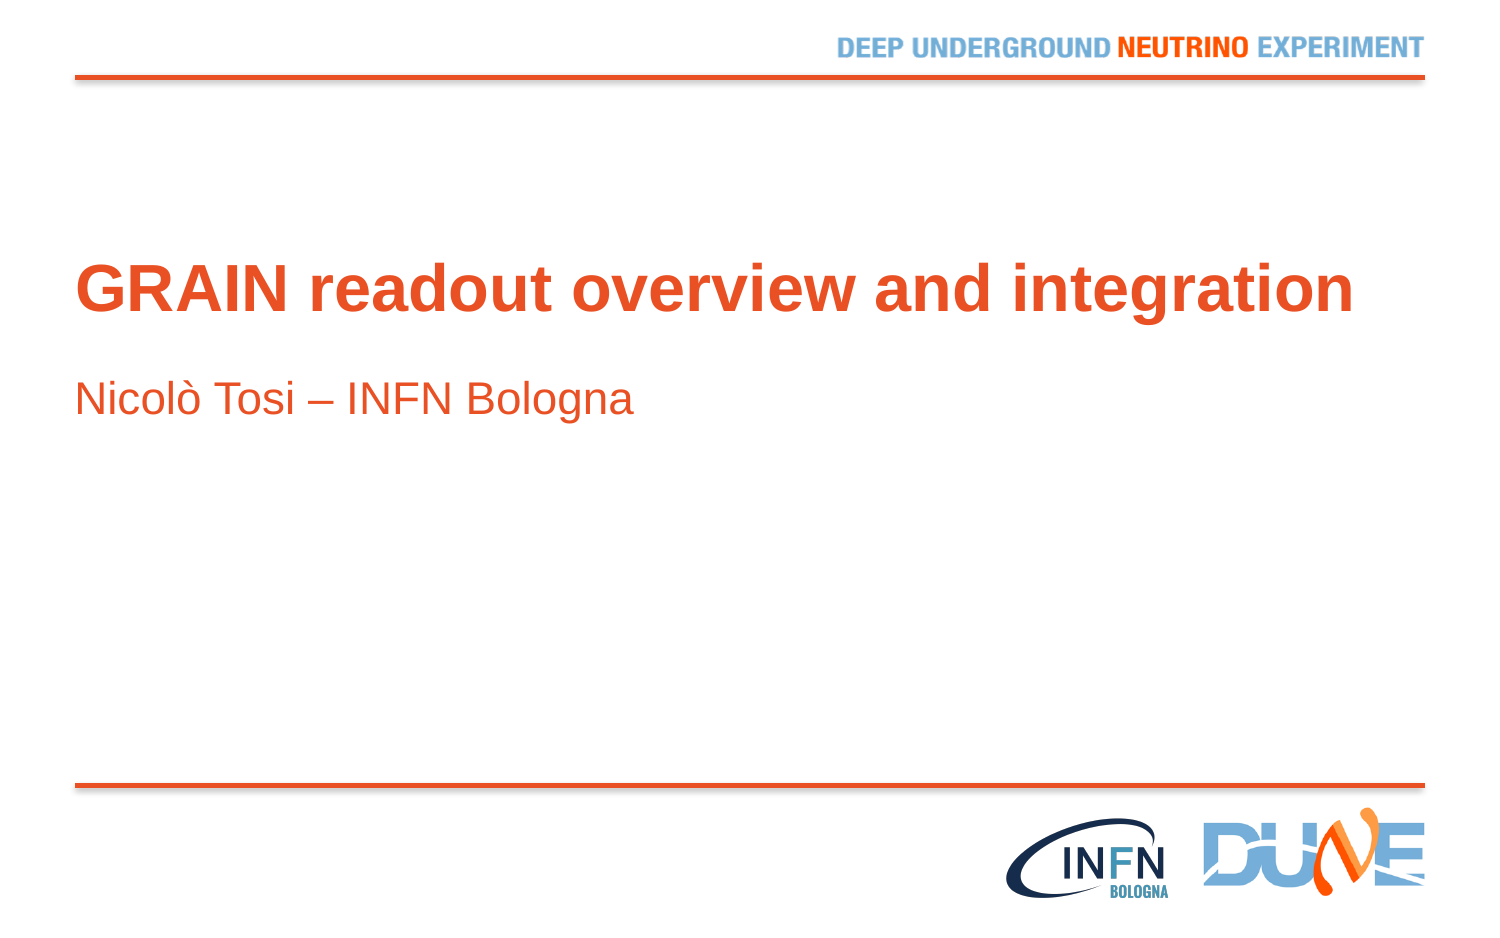

# GRAIN readout overview and integration
Nicolò Tosi – INFN Bologna